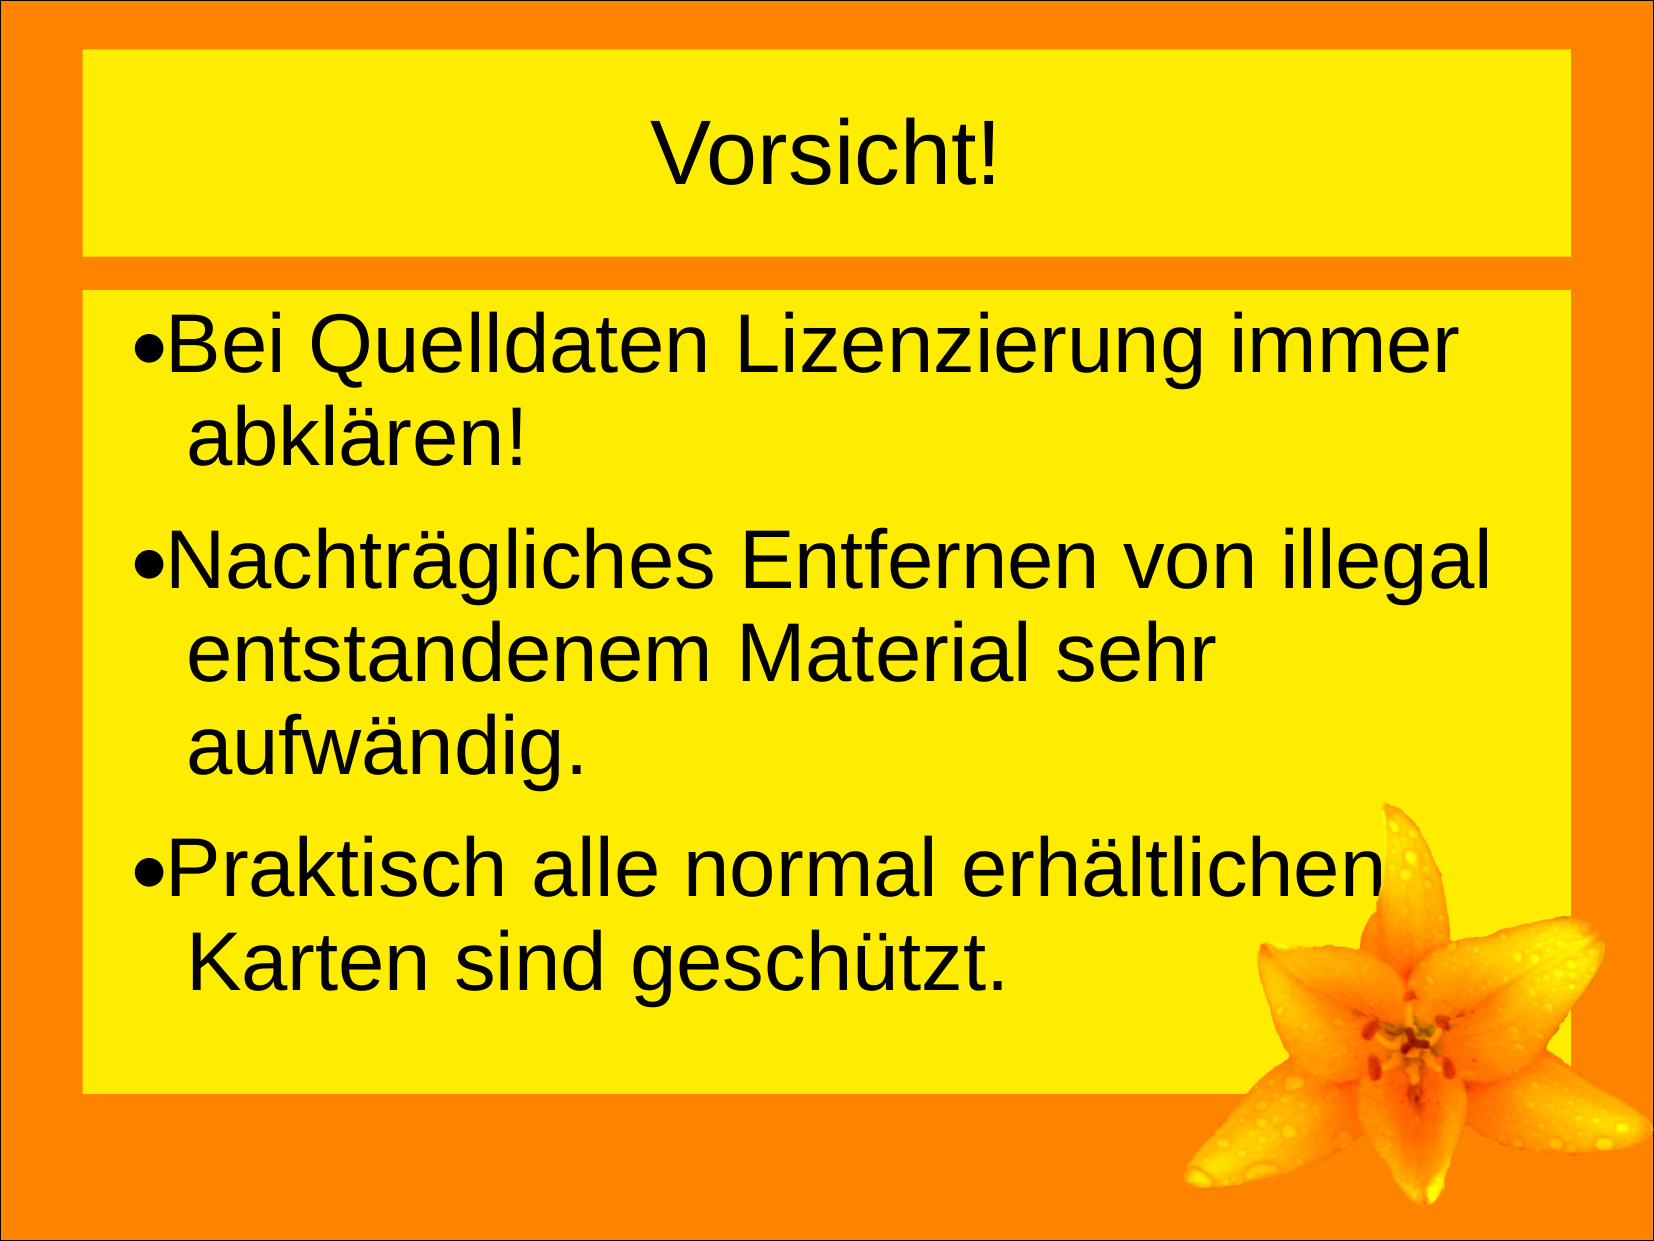

Vorsicht!
Bei Quelldaten Lizenzierung immer abklären!
Nachträgliches Entfernen von illegal entstandenem Material sehr aufwändig.
Praktisch alle normal erhältlichen
Karten sind geschützt.